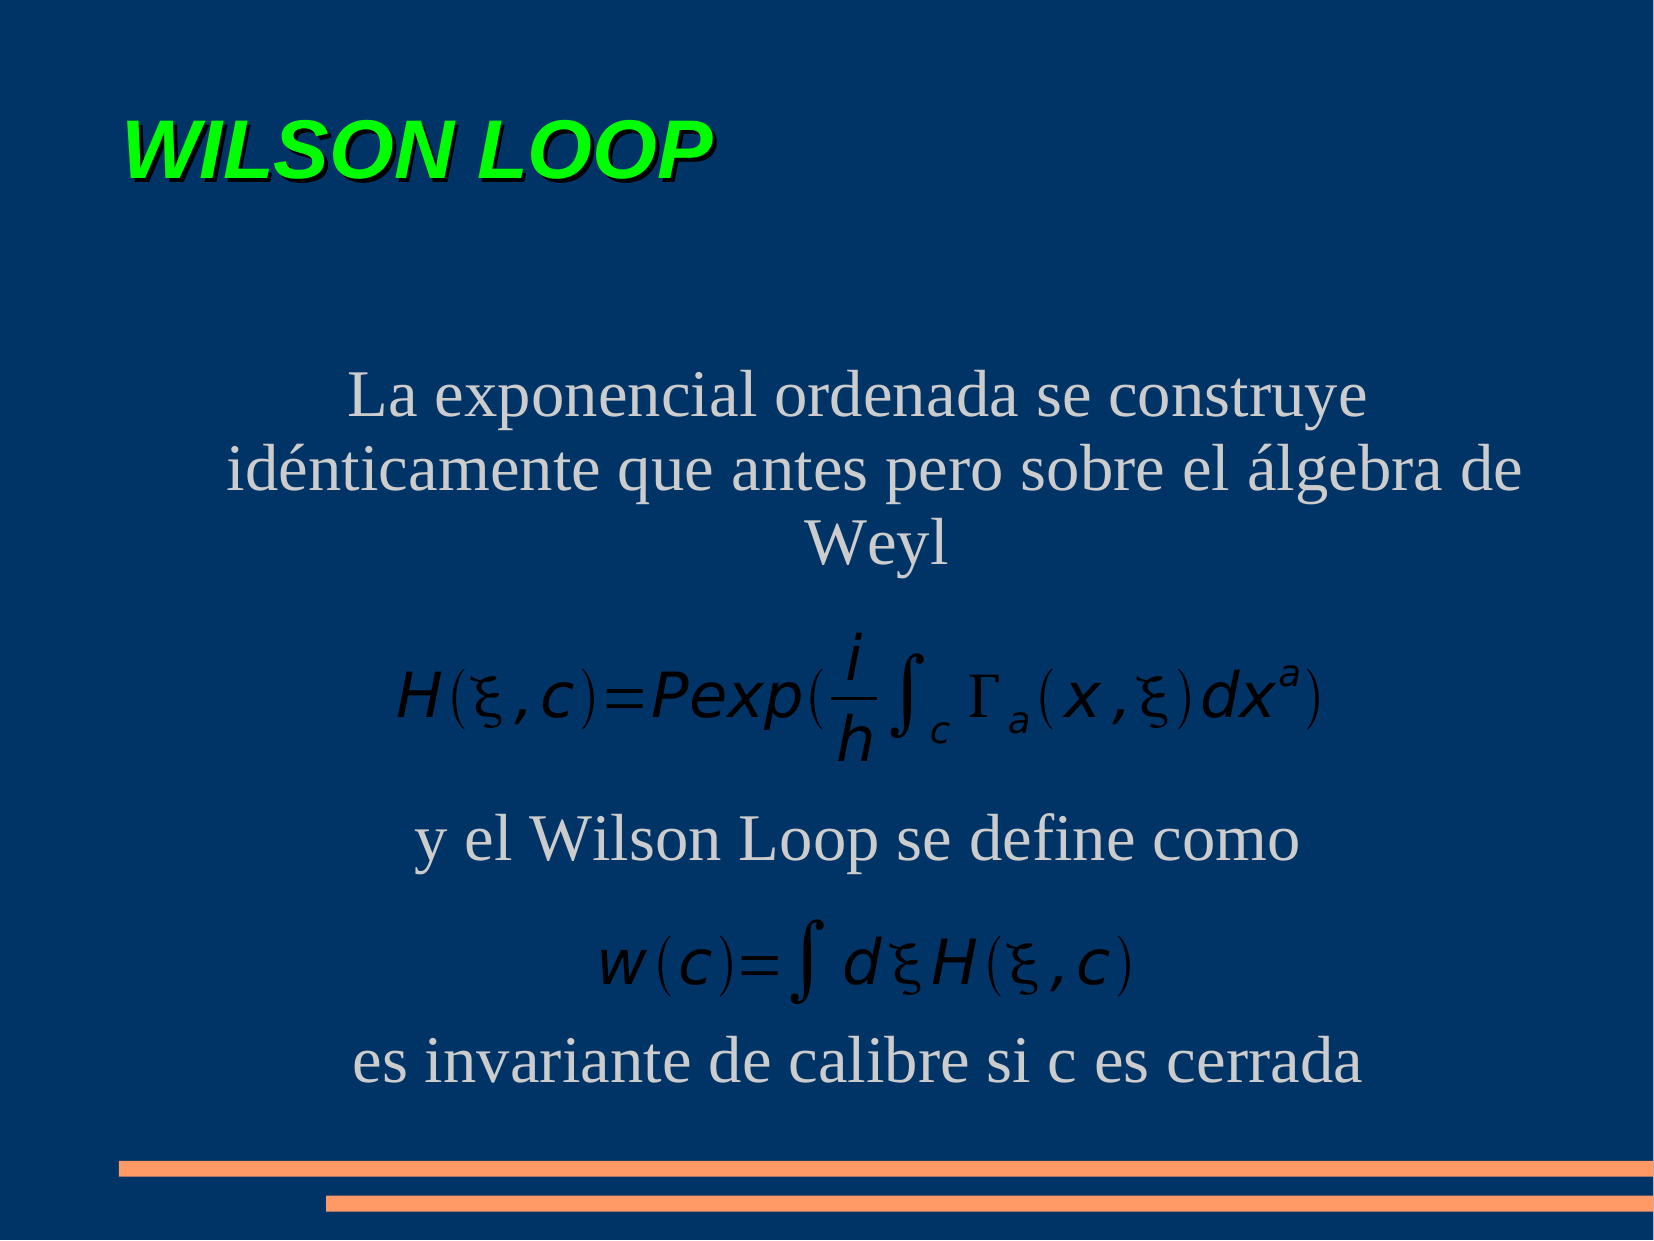

# WILSON LOOP
La exponencial ordenada se construye idénticamente que antes pero sobre el álgebra de Weyl
y el Wilson Loop se define como
es invariante de calibre si c es cerrada